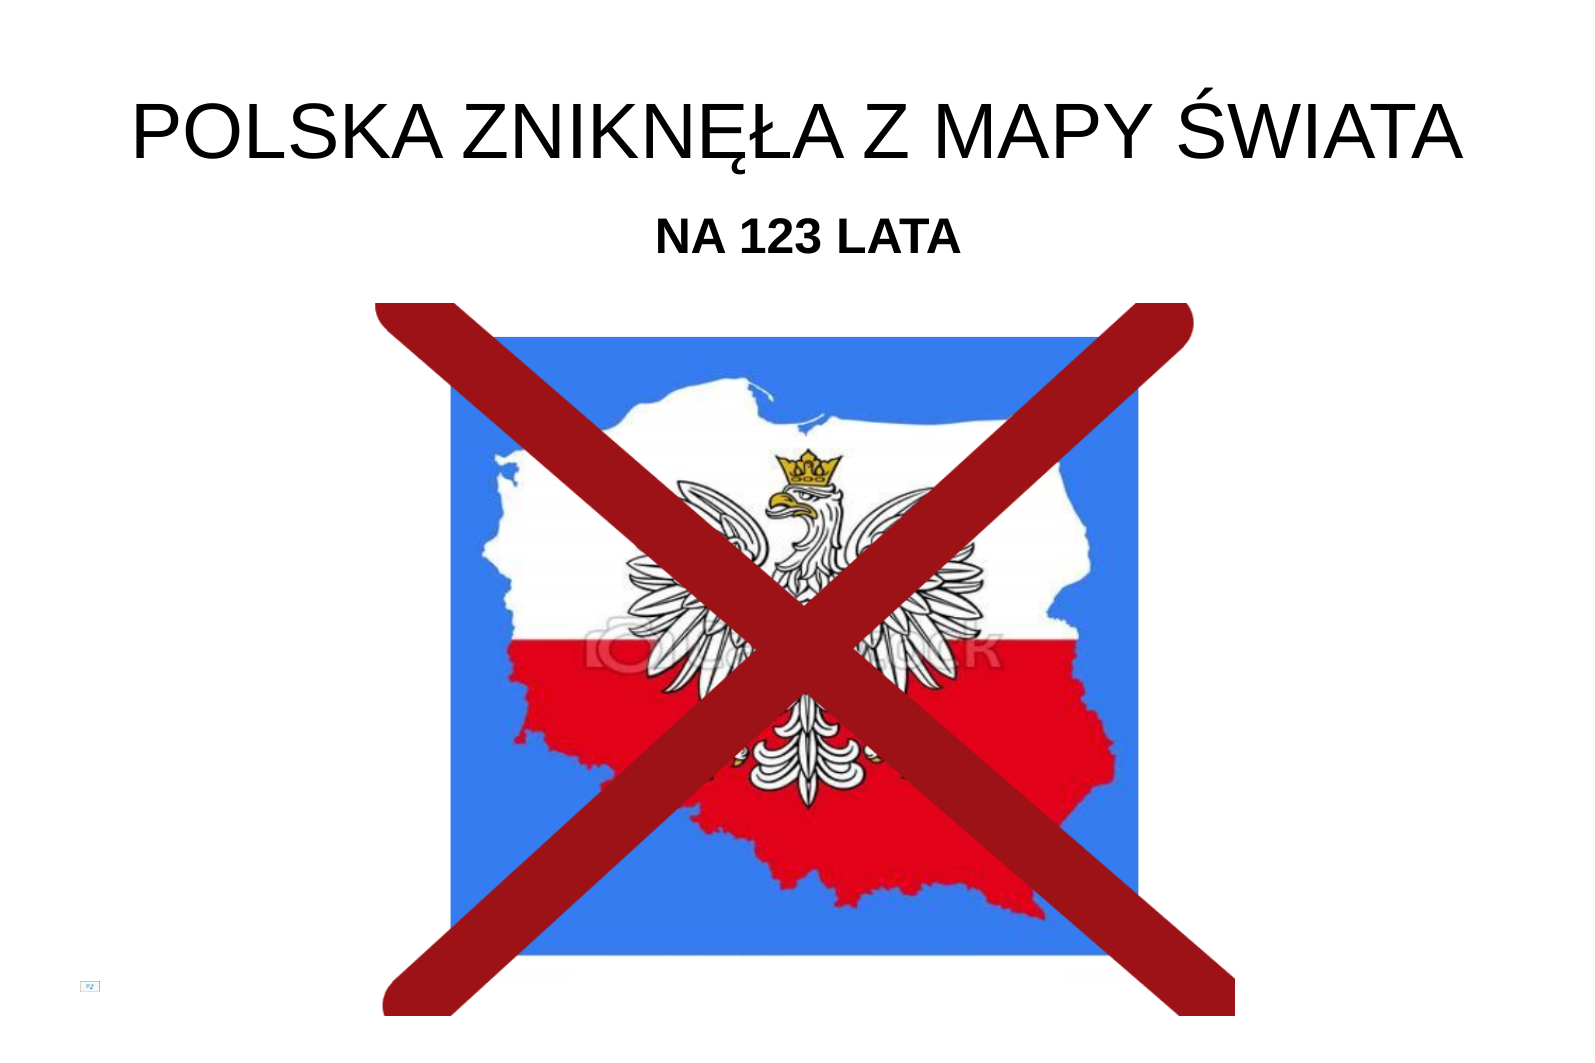

# POLSKA ZNIKNĘŁA Z MAPY ŚWIATA
 NA 123 LATA